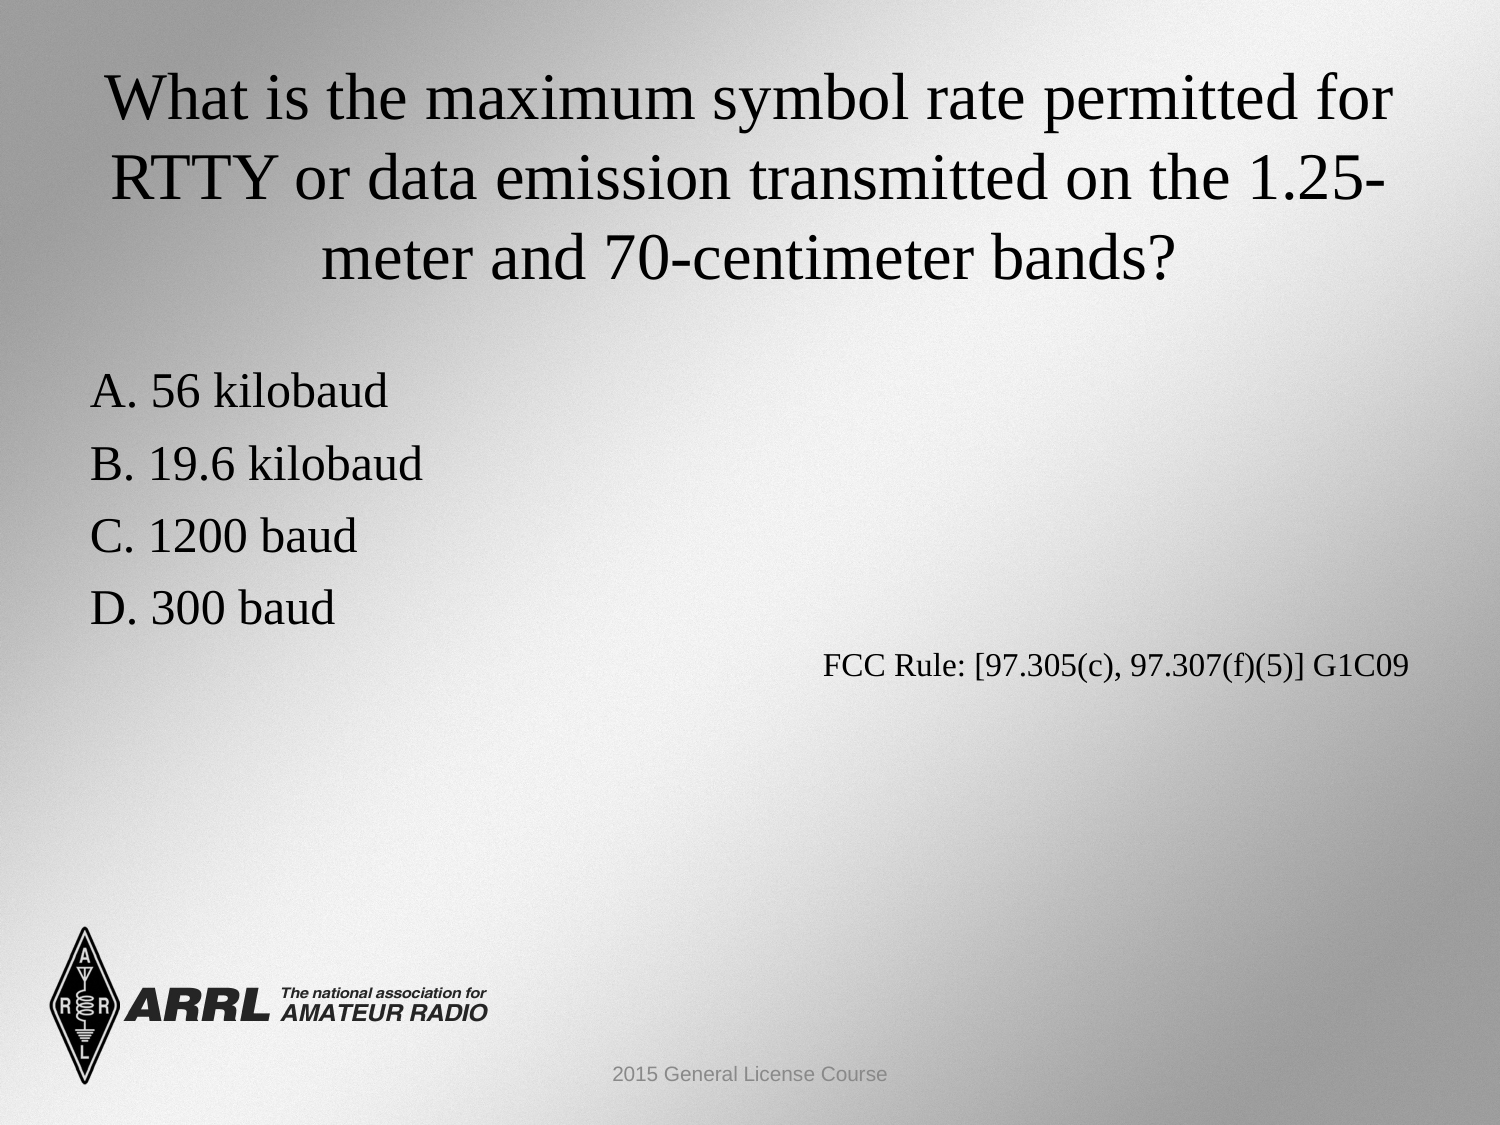

# What is the maximum symbol rate permitted for RTTY or data emission transmitted on the 1.25-meter and 70-centimeter bands?
A. 56 kilobaud
B. 19.6 kilobaud
C. 1200 baud
D. 300 baud
FCC Rule: [97.305(c), 97.307(f)(5)] G1C09
2015 General License Course